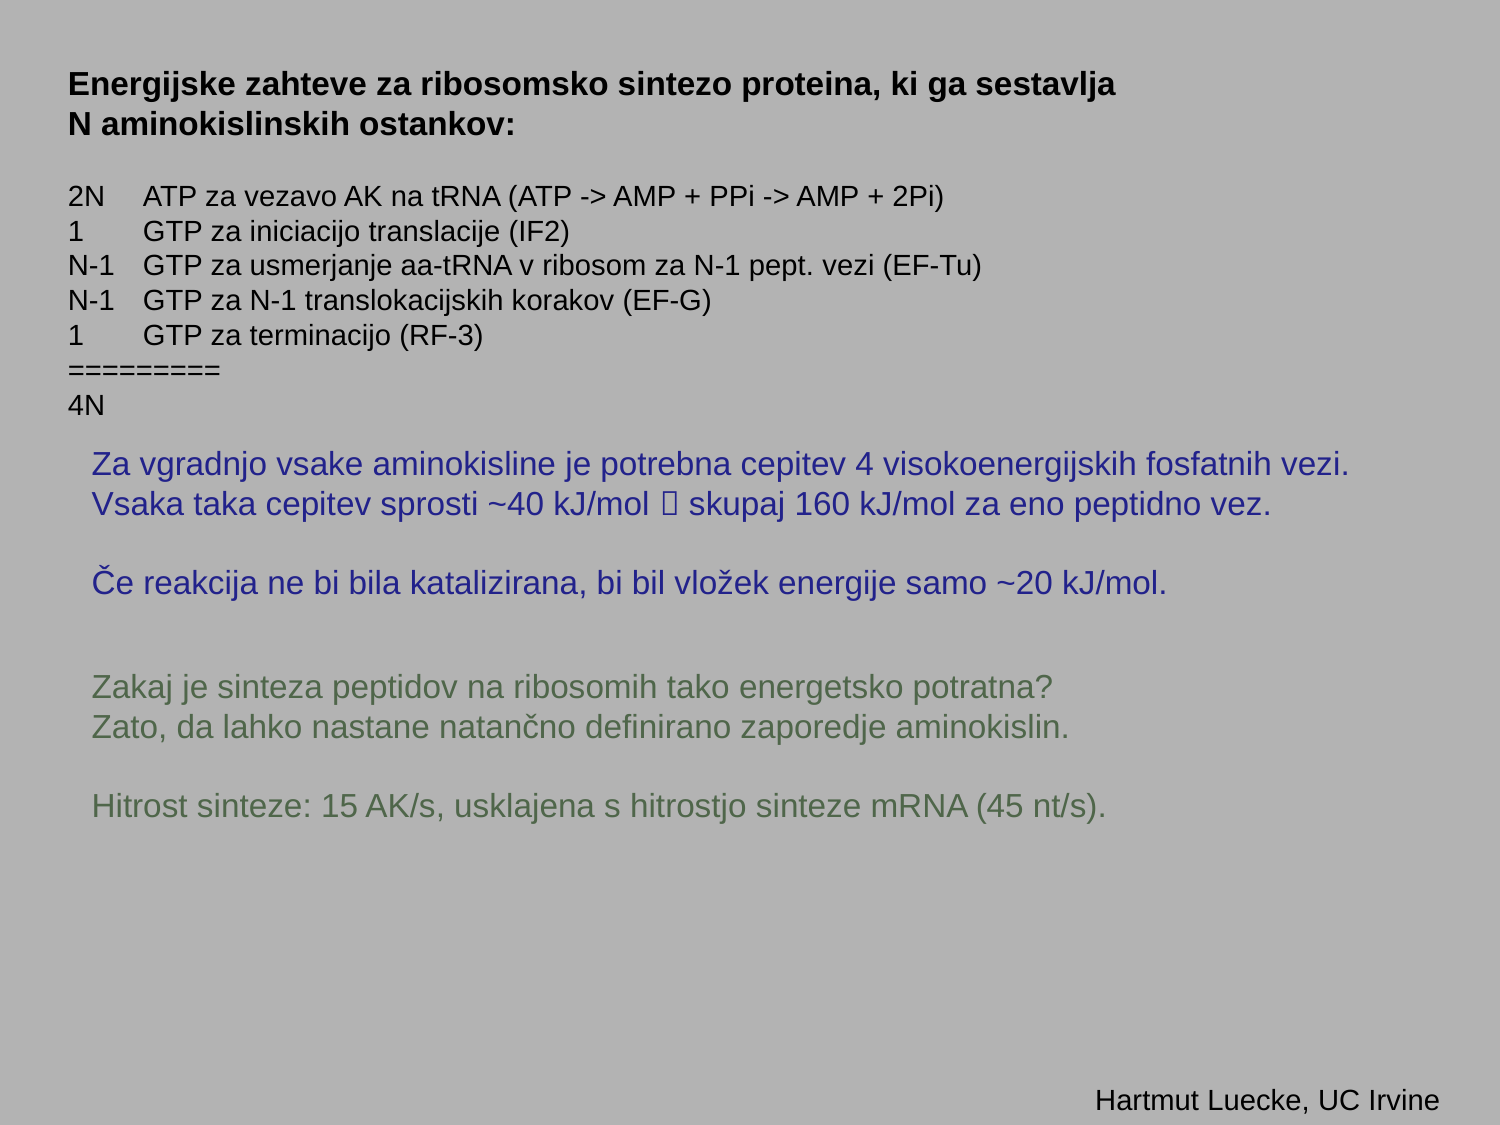

Energijske zahteve za ribosomsko sintezo proteina, ki ga sestavlja
N aminokislinskih ostankov:
2N 	ATP za vezavo AK na tRNA (ATP -> AMP + PPi -> AMP + 2Pi)
1 	GTP za iniciacijo translacije (IF2)
N-1 	GTP za usmerjanje aa-tRNA v ribosom za N-1 pept. vezi (EF-Tu)
N-1 	GTP za N-1 translokacijskih korakov (EF-G)
1 	GTP za terminacijo (RF-3)
=========
4N
Za vgradnjo vsake aminokisline je potrebna cepitev 4 visokoenergijskih fosfatnih vezi. Vsaka taka cepitev sprosti ~40 kJ/mol  skupaj 160 kJ/mol za eno peptidno vez.
Če reakcija ne bi bila katalizirana, bi bil vložek energije samo ~20 kJ/mol.
Zakaj je sinteza peptidov na ribosomih tako energetsko potratna?
Zato, da lahko nastane natančno definirano zaporedje aminokislin.
Hitrost sinteze: 15 AK/s, usklajena s hitrostjo sinteze mRNA (45 nt/s).
Hartmut Luecke, UC Irvine